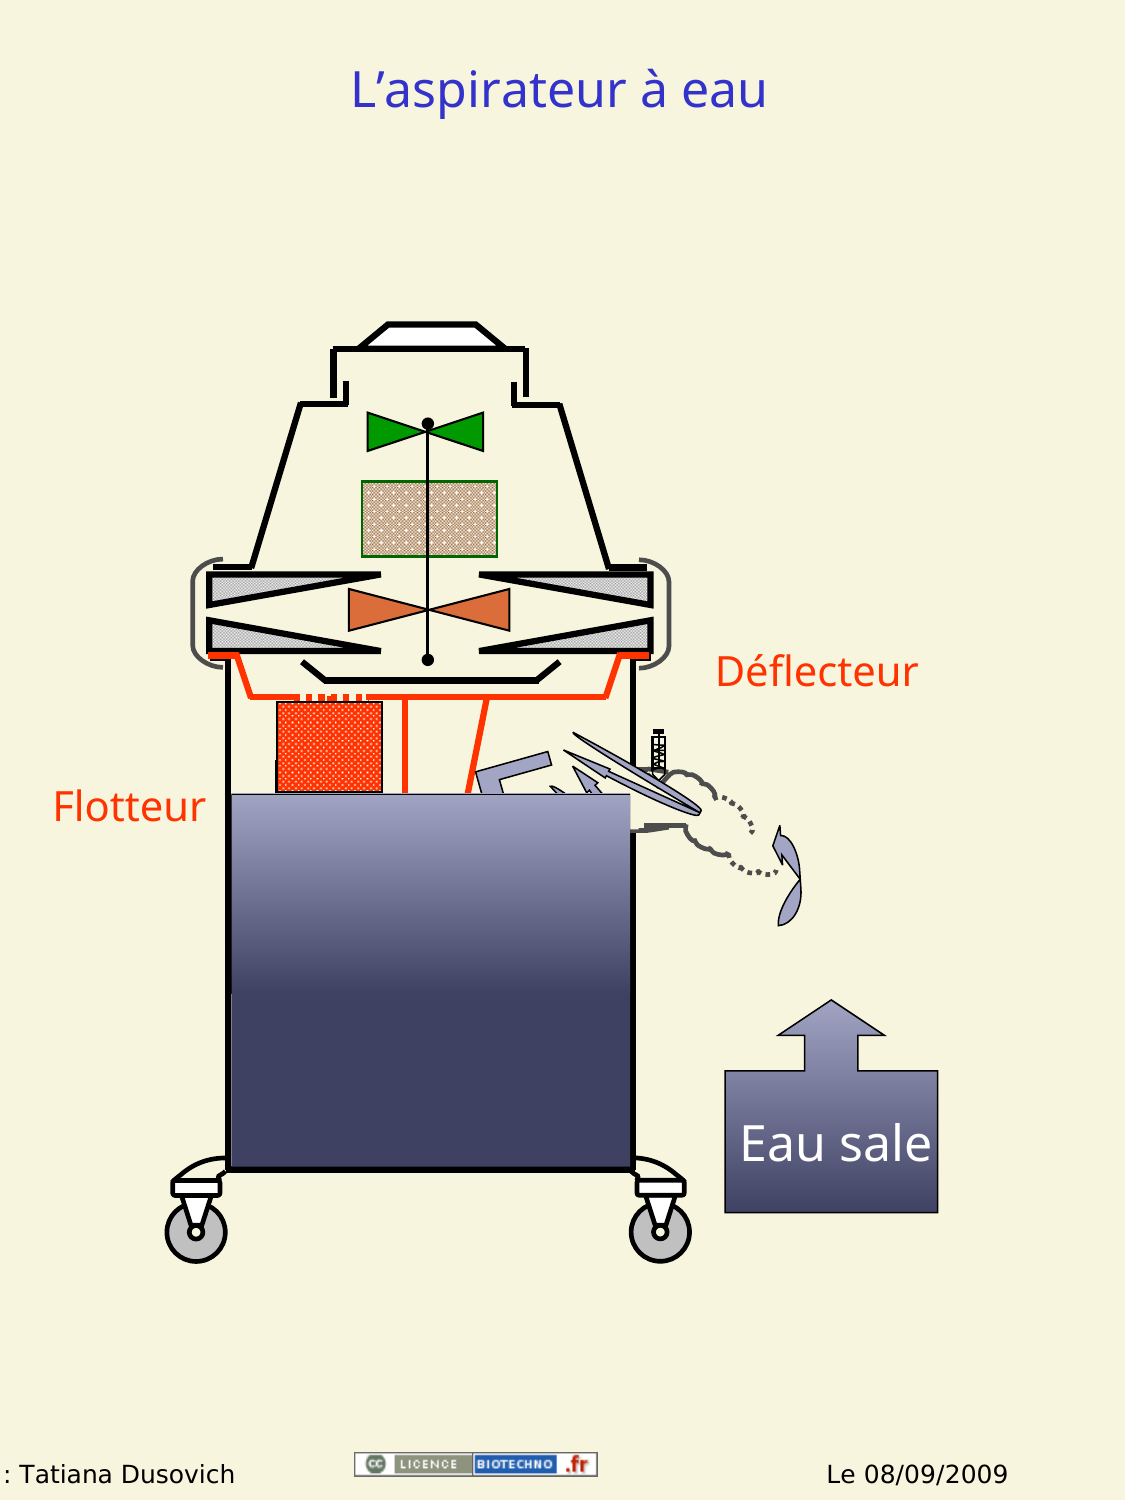

L’aspirateur à eau
Déflecteur
Flotteur
Eau sale
 Auteur : Tatiana Dusovich Le 08/09/2009